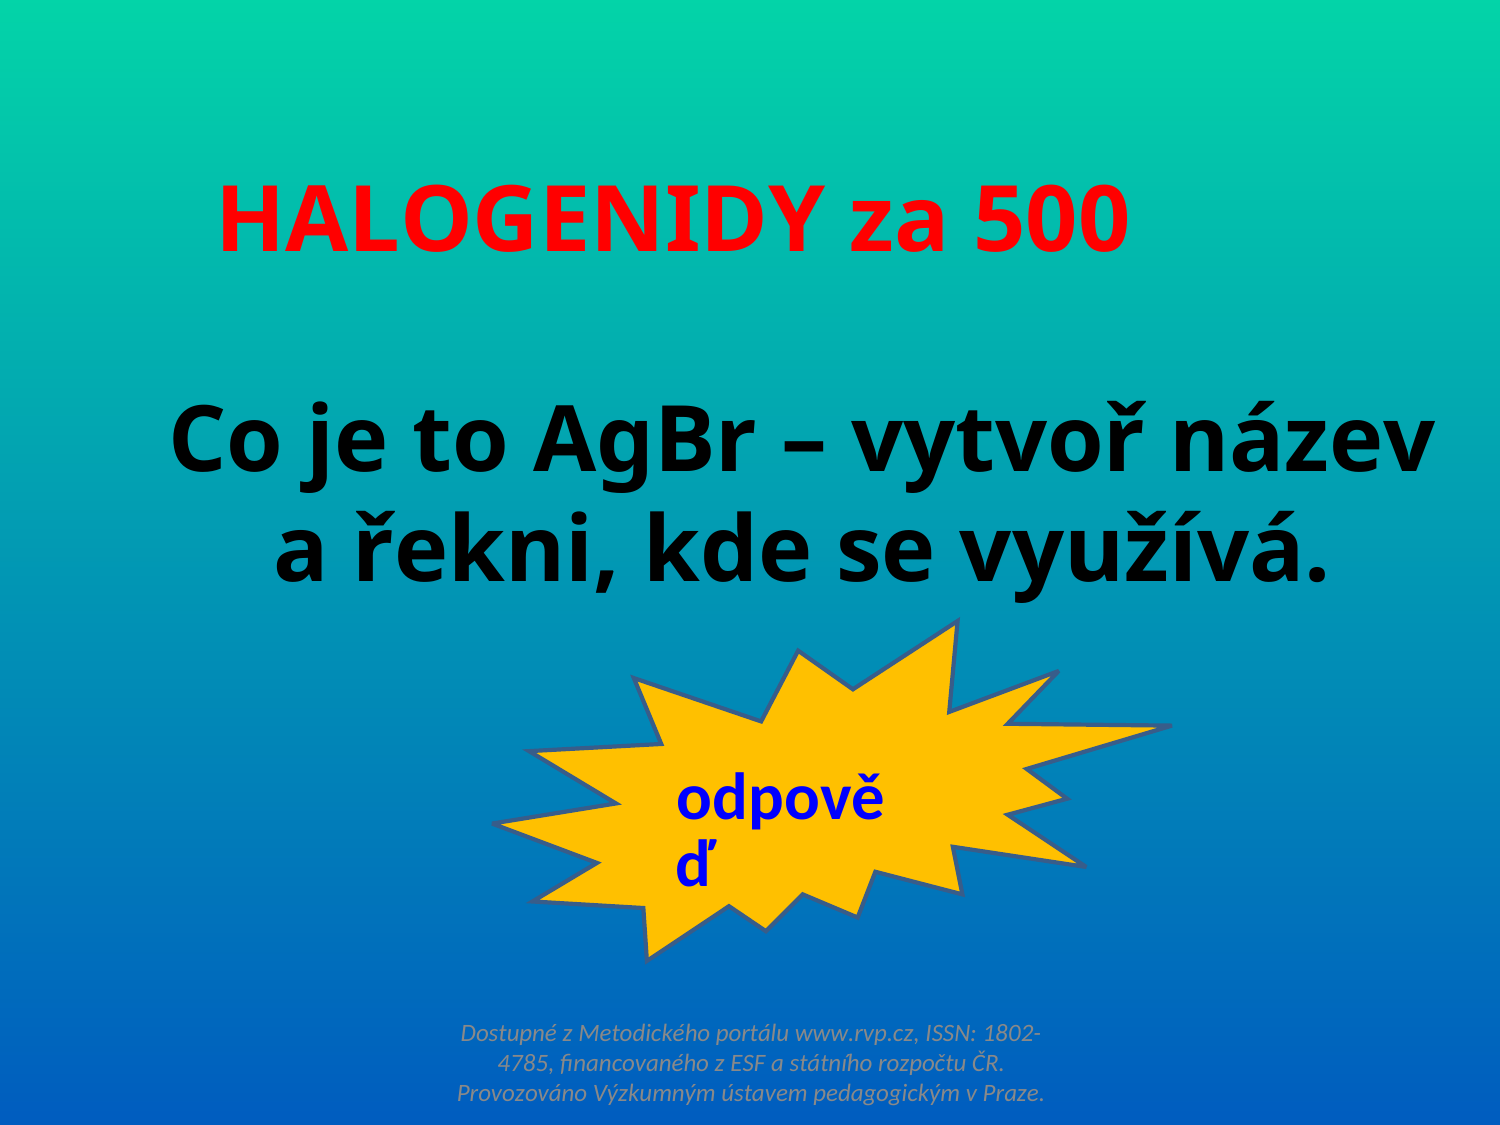

HALOGENIDY za 500
Co je to AgBr – vytvoř název a řekni, kde se využívá.
odpověď
Dostupné z Metodického portálu www.rvp.cz, ISSN: 1802-4785, financovaného z ESF a státního rozpočtu ČR. Provozováno Výzkumným ústavem pedagogickým v Praze.